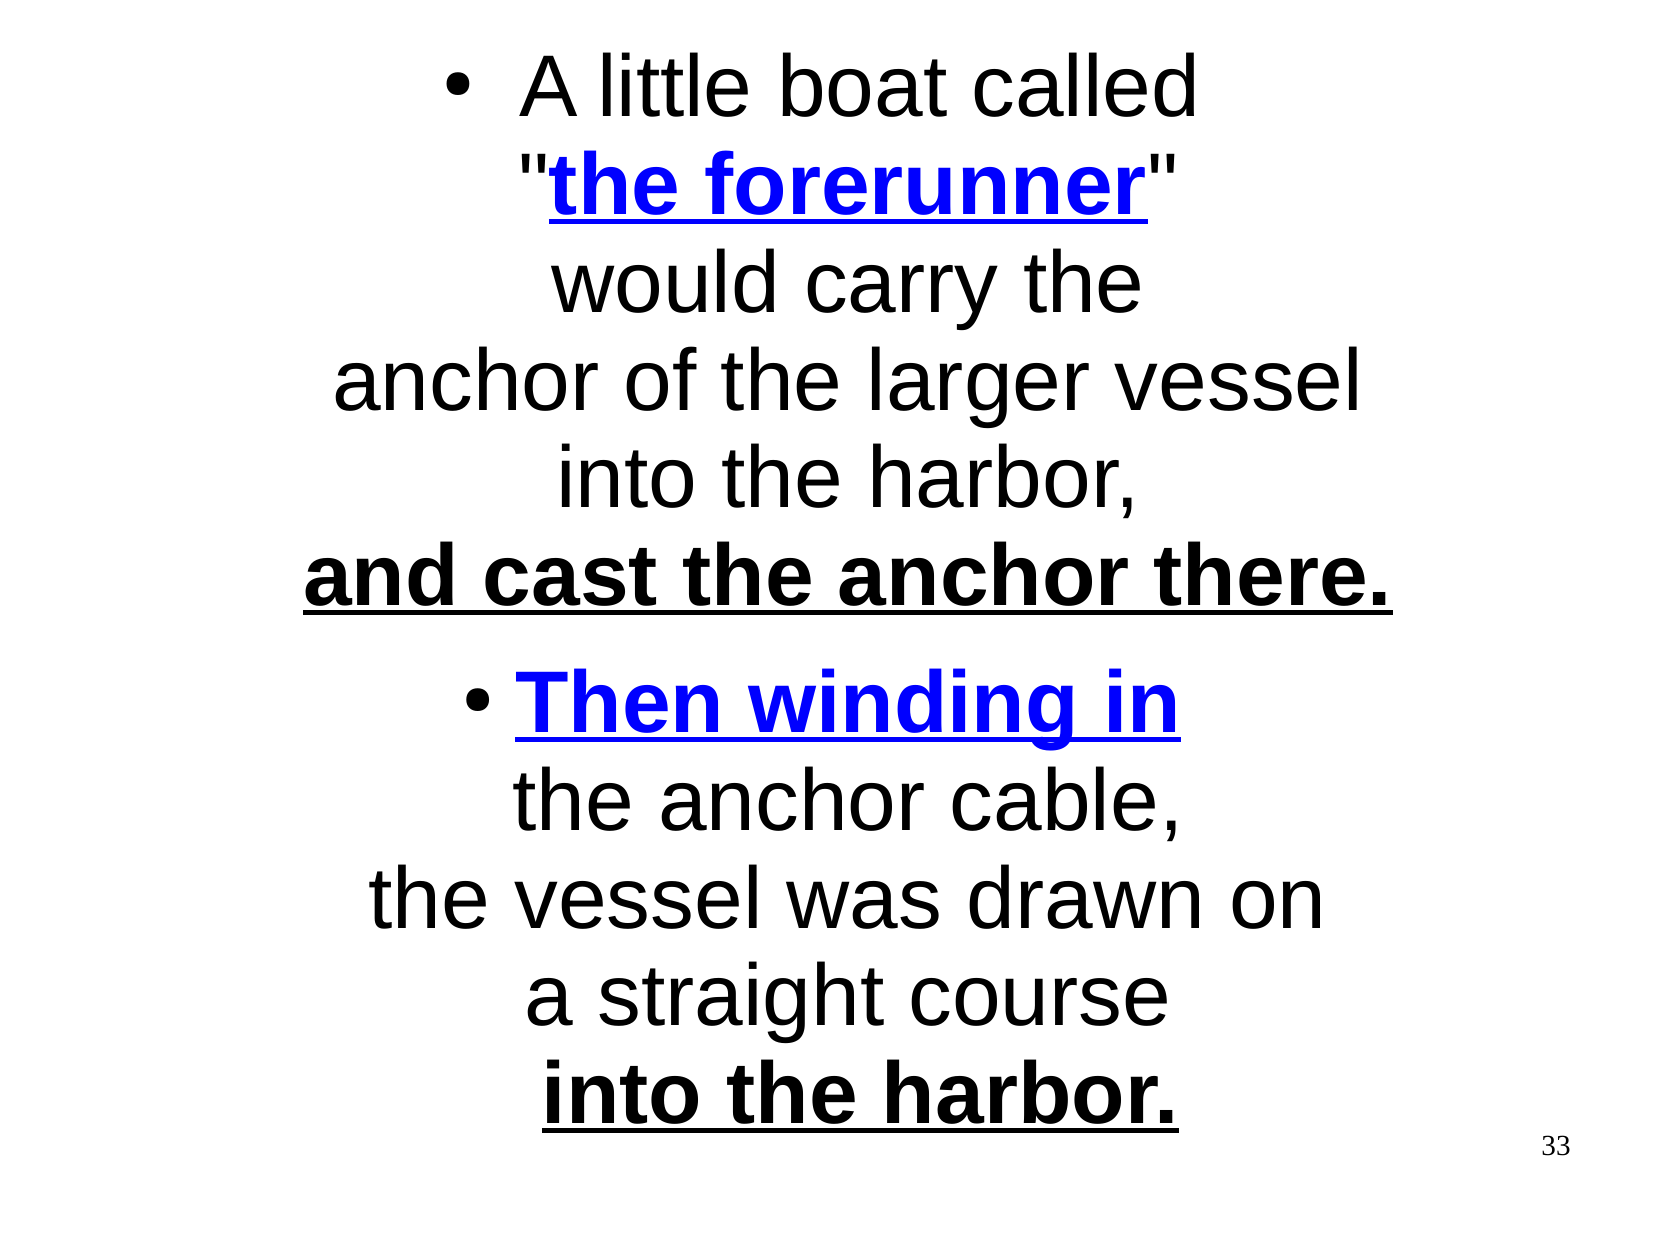

# A little boat called "the forerunner" would carry the anchor of the larger vessel into the harbor, and cast the anchor there.
Then winding in
the anchor cable,
the vessel was drawn on
a straight course
into the harbor.
33